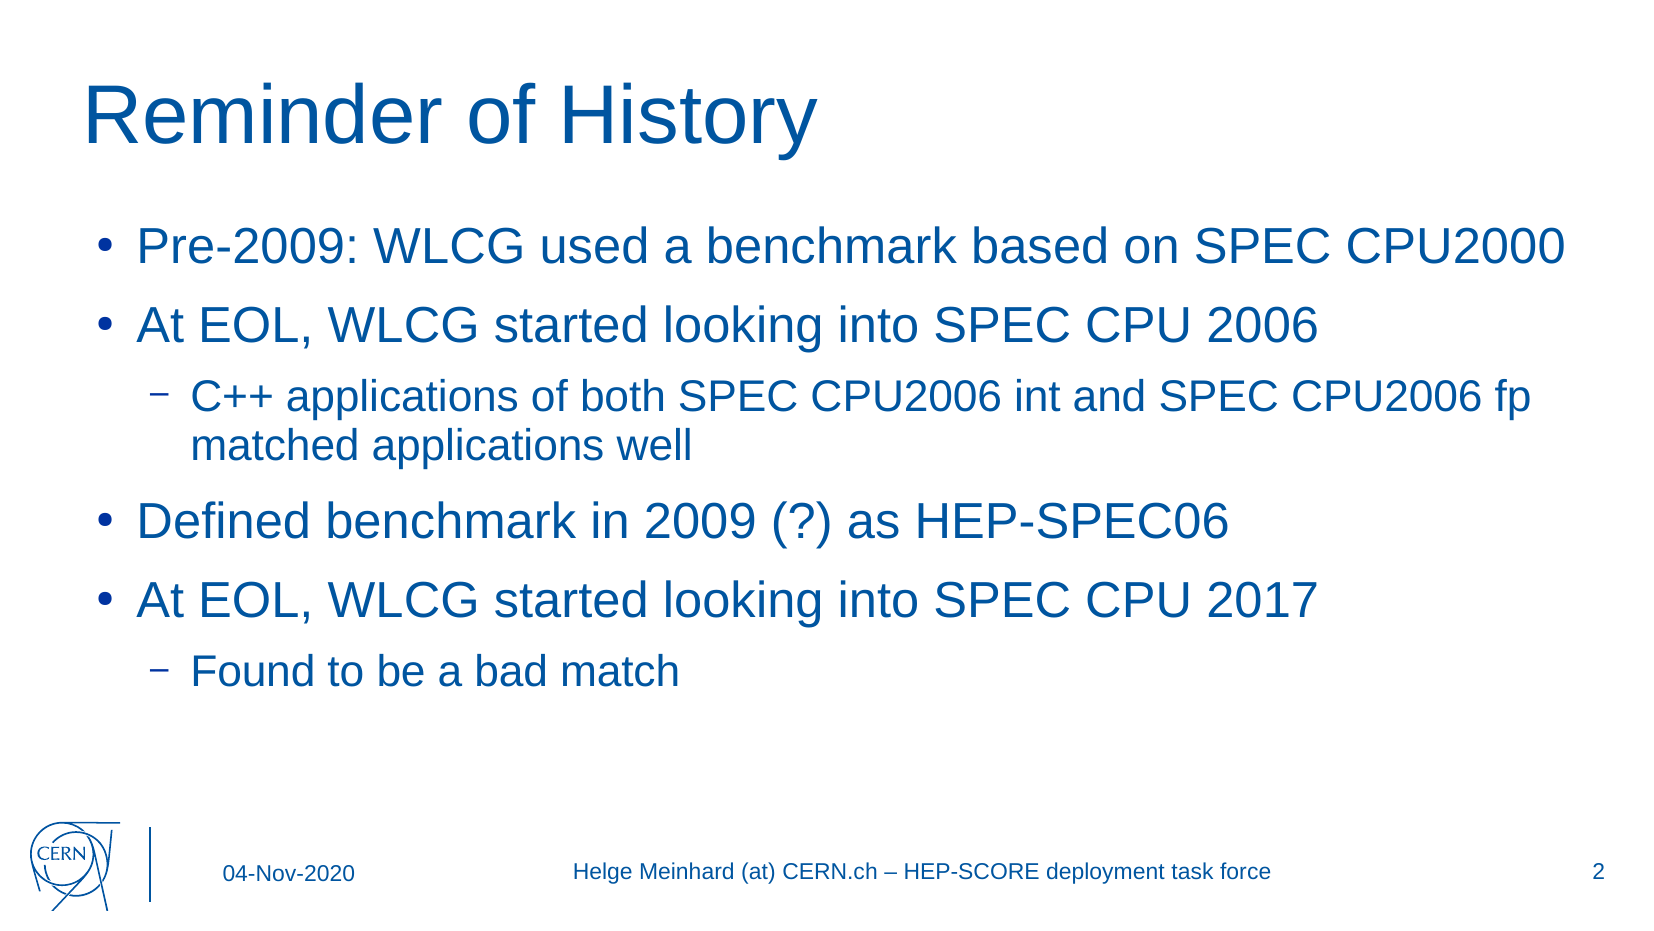

# Reminder of History
Pre-2009: WLCG used a benchmark based on SPEC CPU2000
At EOL, WLCG started looking into SPEC CPU 2006
C++ applications of both SPEC CPU2006 int and SPEC CPU2006 fp matched applications well
Defined benchmark in 2009 (?) as HEP-SPEC06
At EOL, WLCG started looking into SPEC CPU 2017
Found to be a bad match
Helge Meinhard (at) CERN.ch – HEP-SCORE deployment task force
2
04-Nov-2020